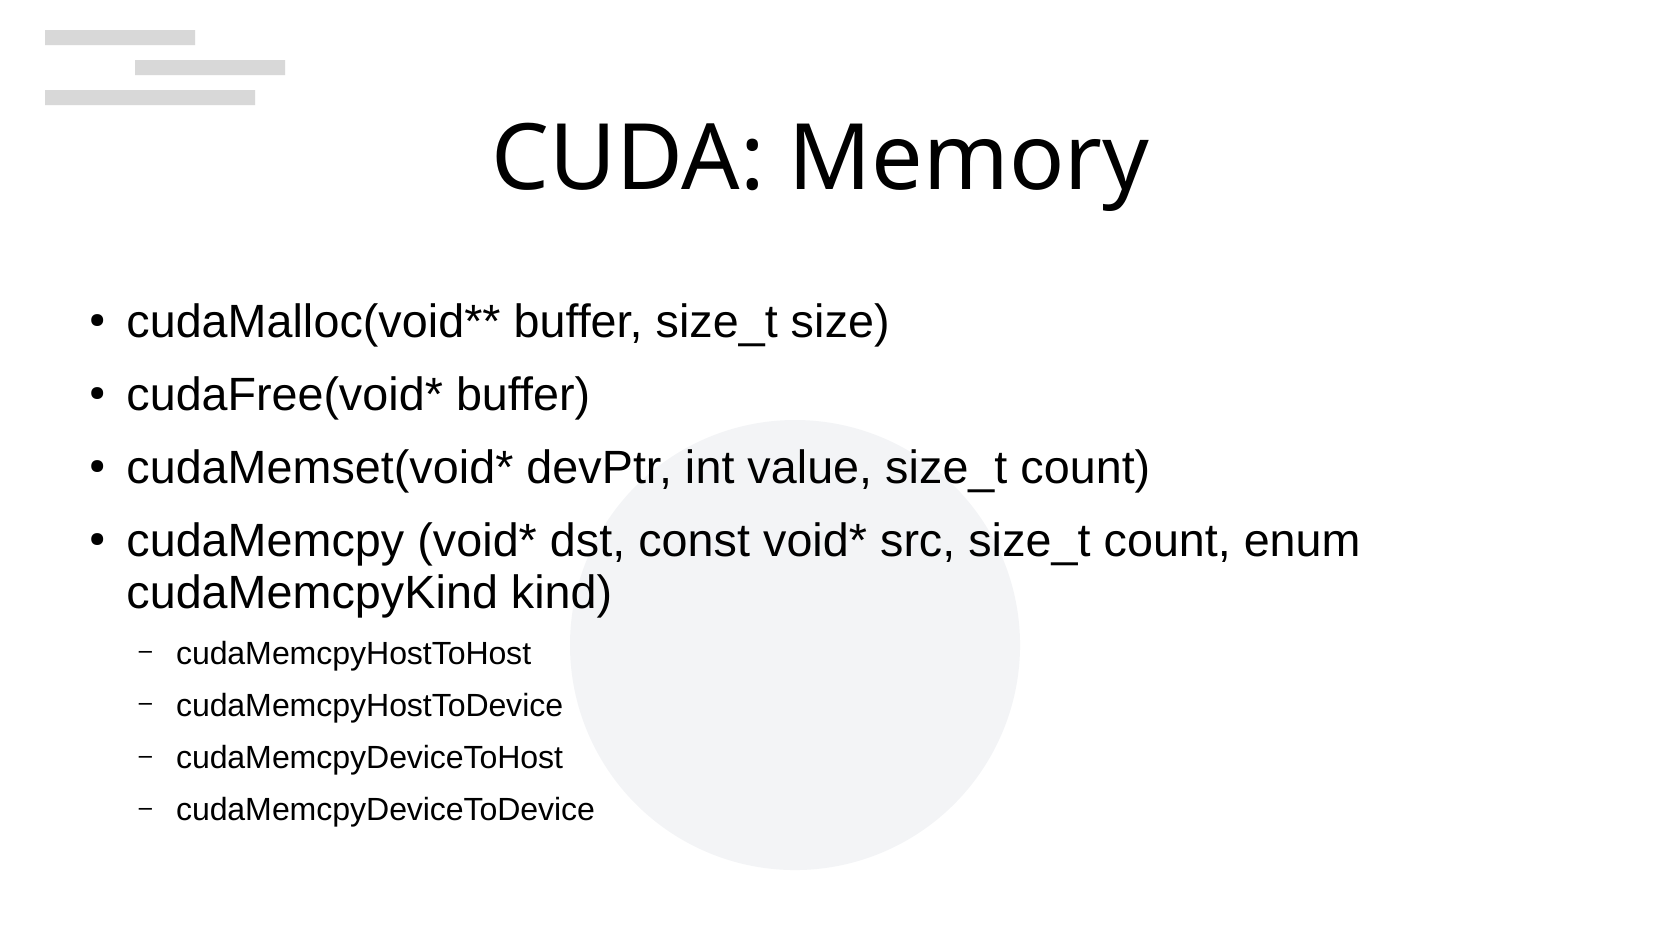

# CUDA: Memory
cudaMalloc(void** buffer, size_t size)
cudaFree(void* buffer)
cudaMemset(void* devPtr, int value, size_t count)
cudaMemcpy (void* dst, const void* src, size_t count, enum cudaMemcpyKind kind)
cudaMemcpyHostToHost
cudaMemcpyHostToDevice
cudaMemcpyDeviceToHost
cudaMemcpyDeviceToDevice